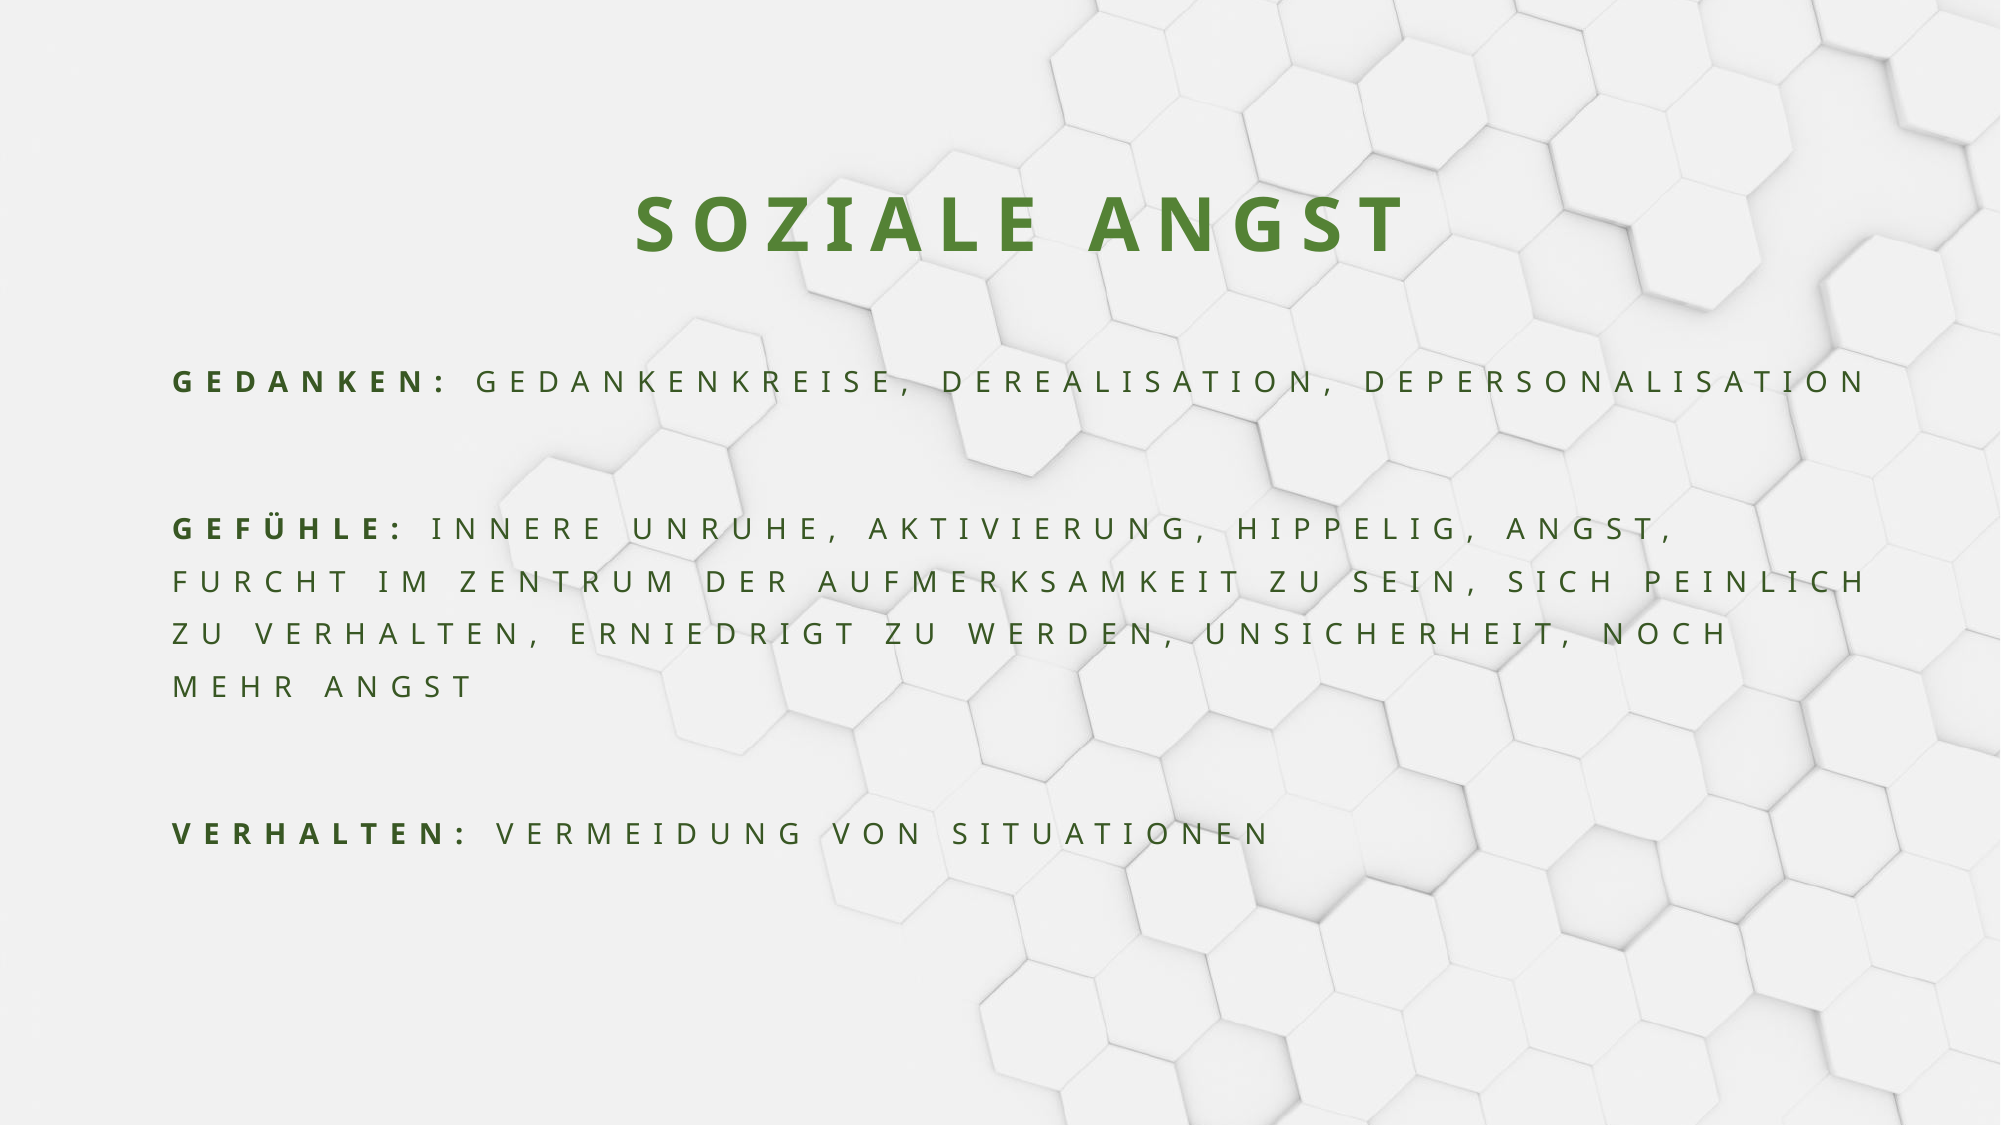

# Soziale Angst
Gedanken: Gedankenkreise, derealisation, depersonalisation
Gefühle: innere unruhe, aktivierung, hippelig, angst, Furcht im Zentrum der Aufmerksamkeit zu sein, sich peinlich zu verhalten, erniedrigt zu werden, Unsicherheit, noch mehr angst
Verhalten: vermeidung von situationen